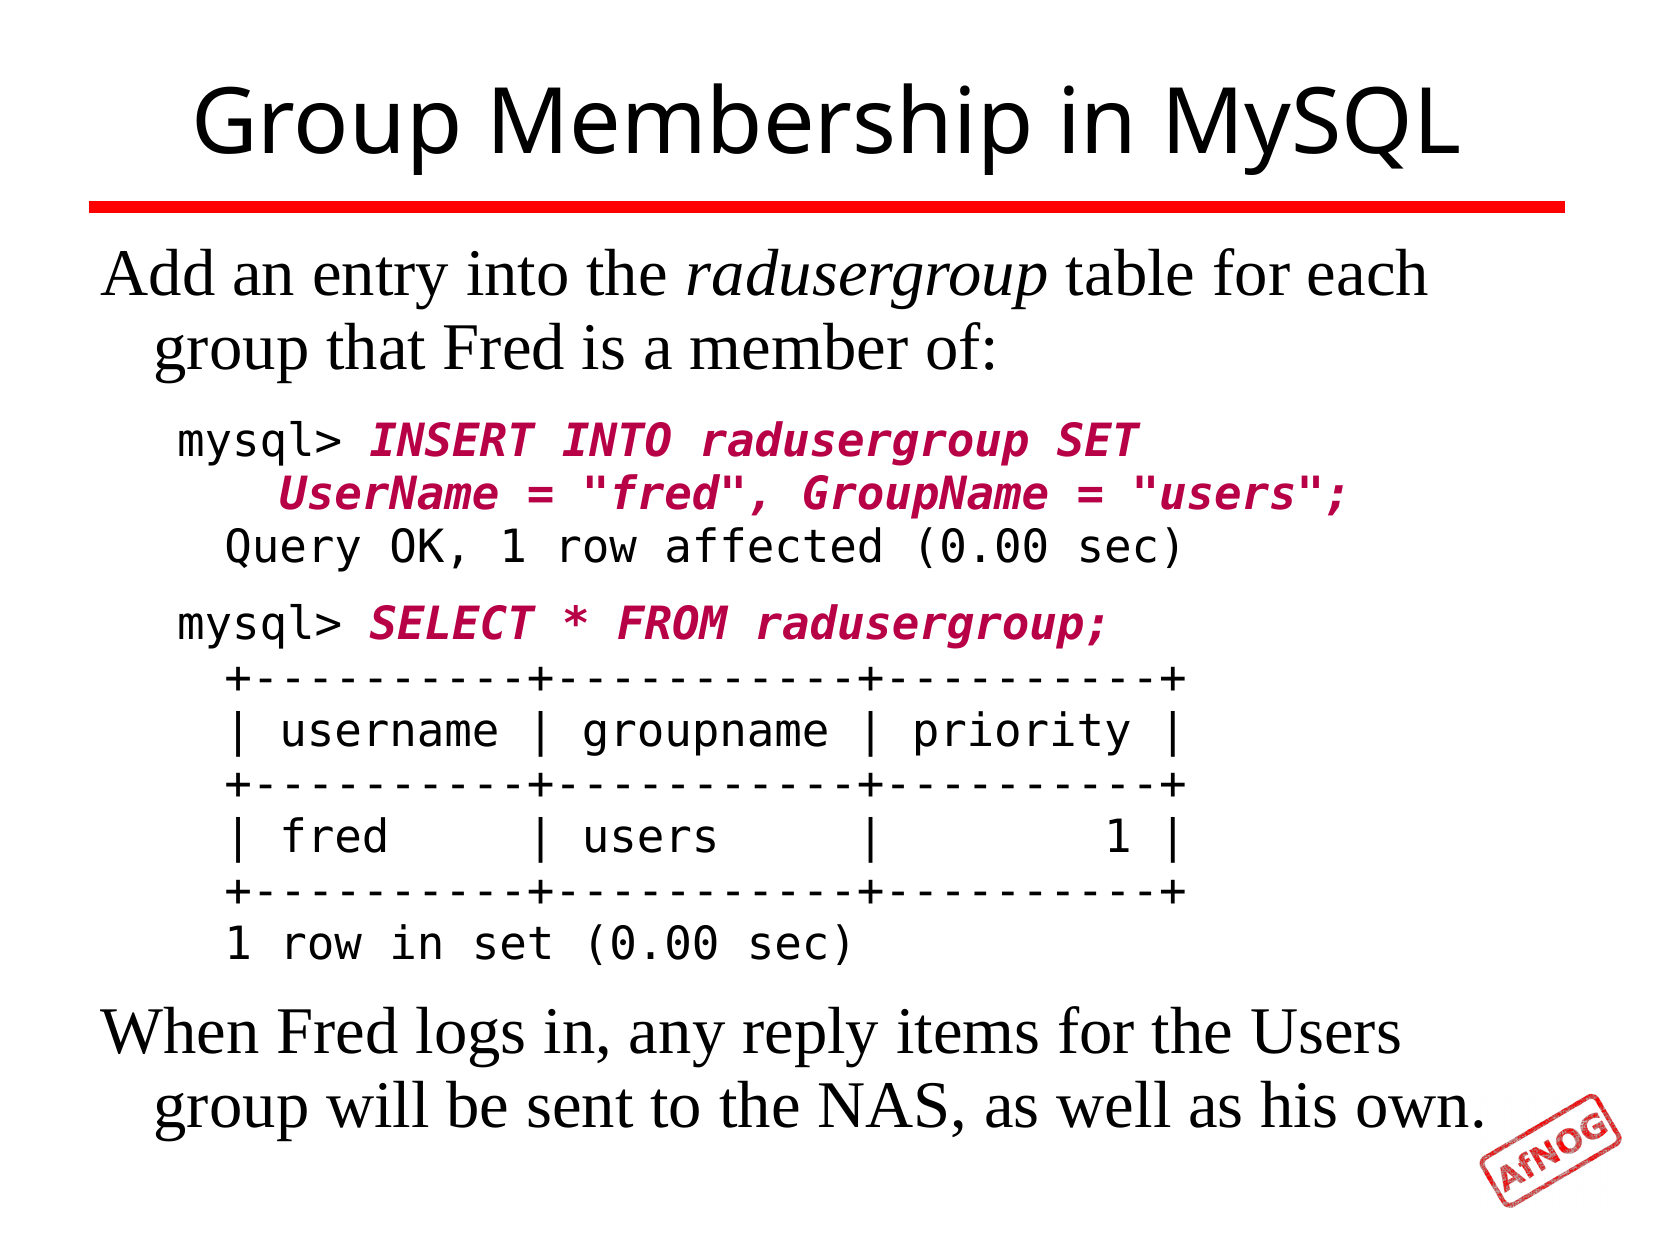

# Group Membership in MySQL
Add an entry into the radusergroup table for each group that Fred is a member of:
mysql> INSERT INTO radusergroup SET
 UserName = "fred", GroupName = "users";
Query OK, 1 row affected (0.00 sec)
mysql> SELECT * FROM radusergroup;
+----------+-----------+----------+
| username | groupname | priority |
+----------+-----------+----------+
| fred | users | 1 |
+----------+-----------+----------+
1 row in set (0.00 sec)
When Fred logs in, any reply items for the Users group will be sent to the NAS, as well as his own.